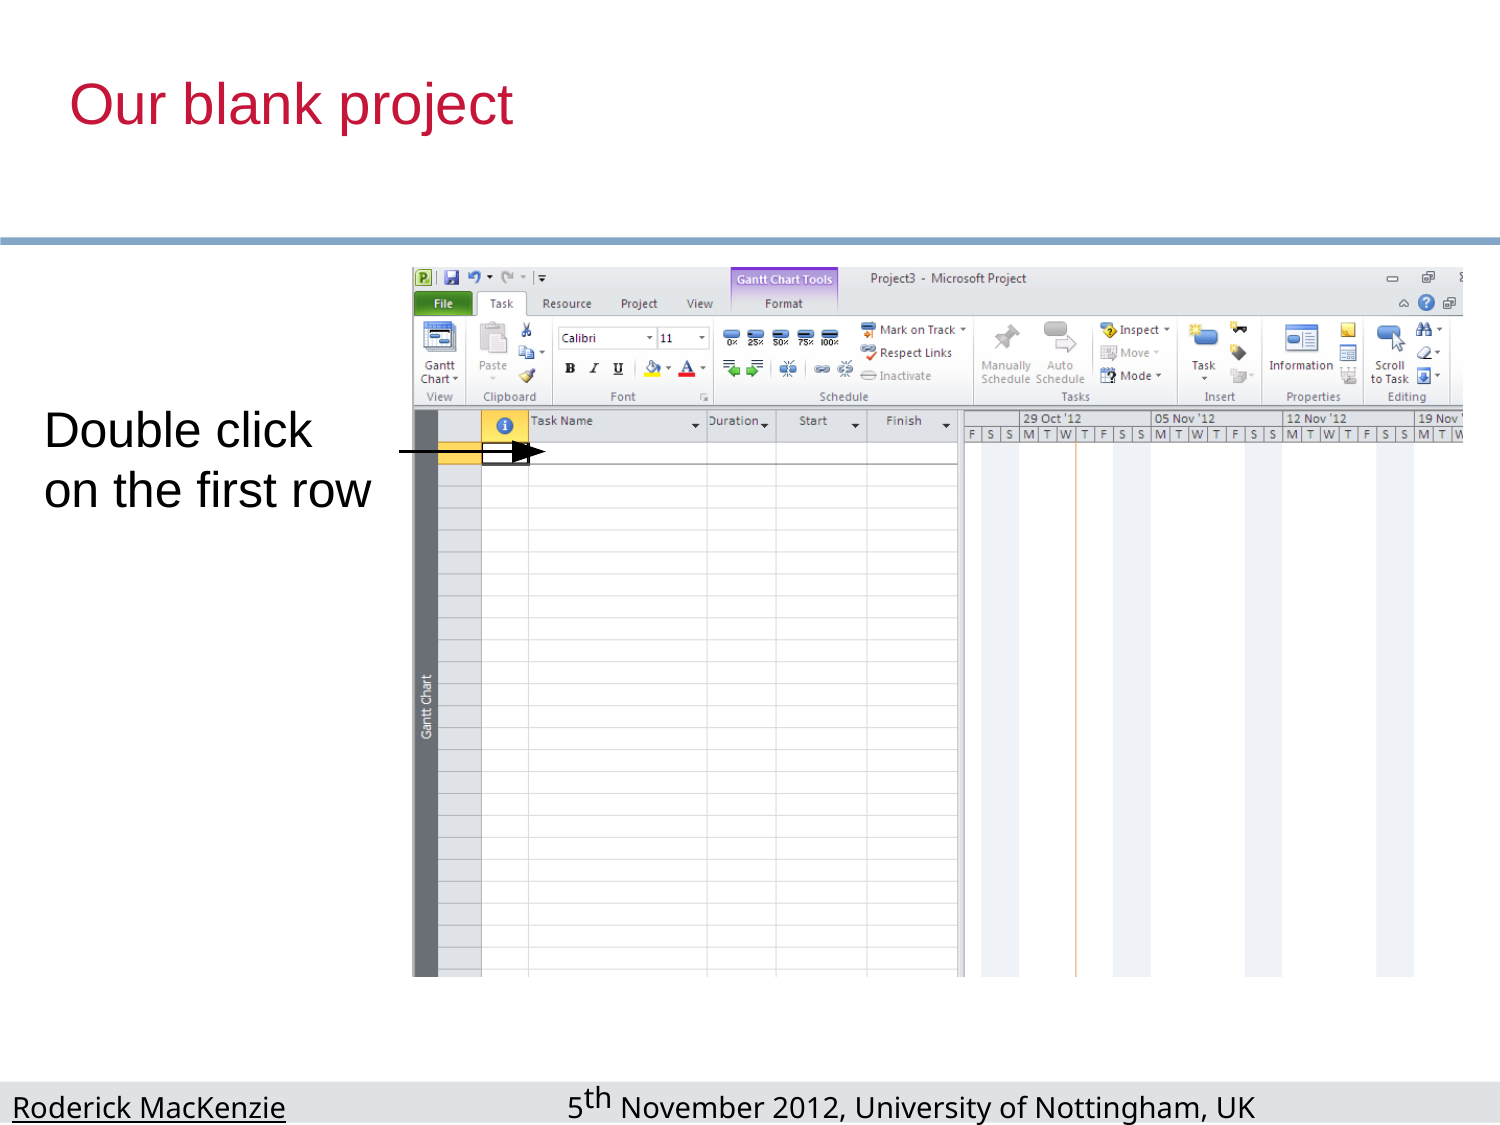

# Our blank project
Double click on the first row